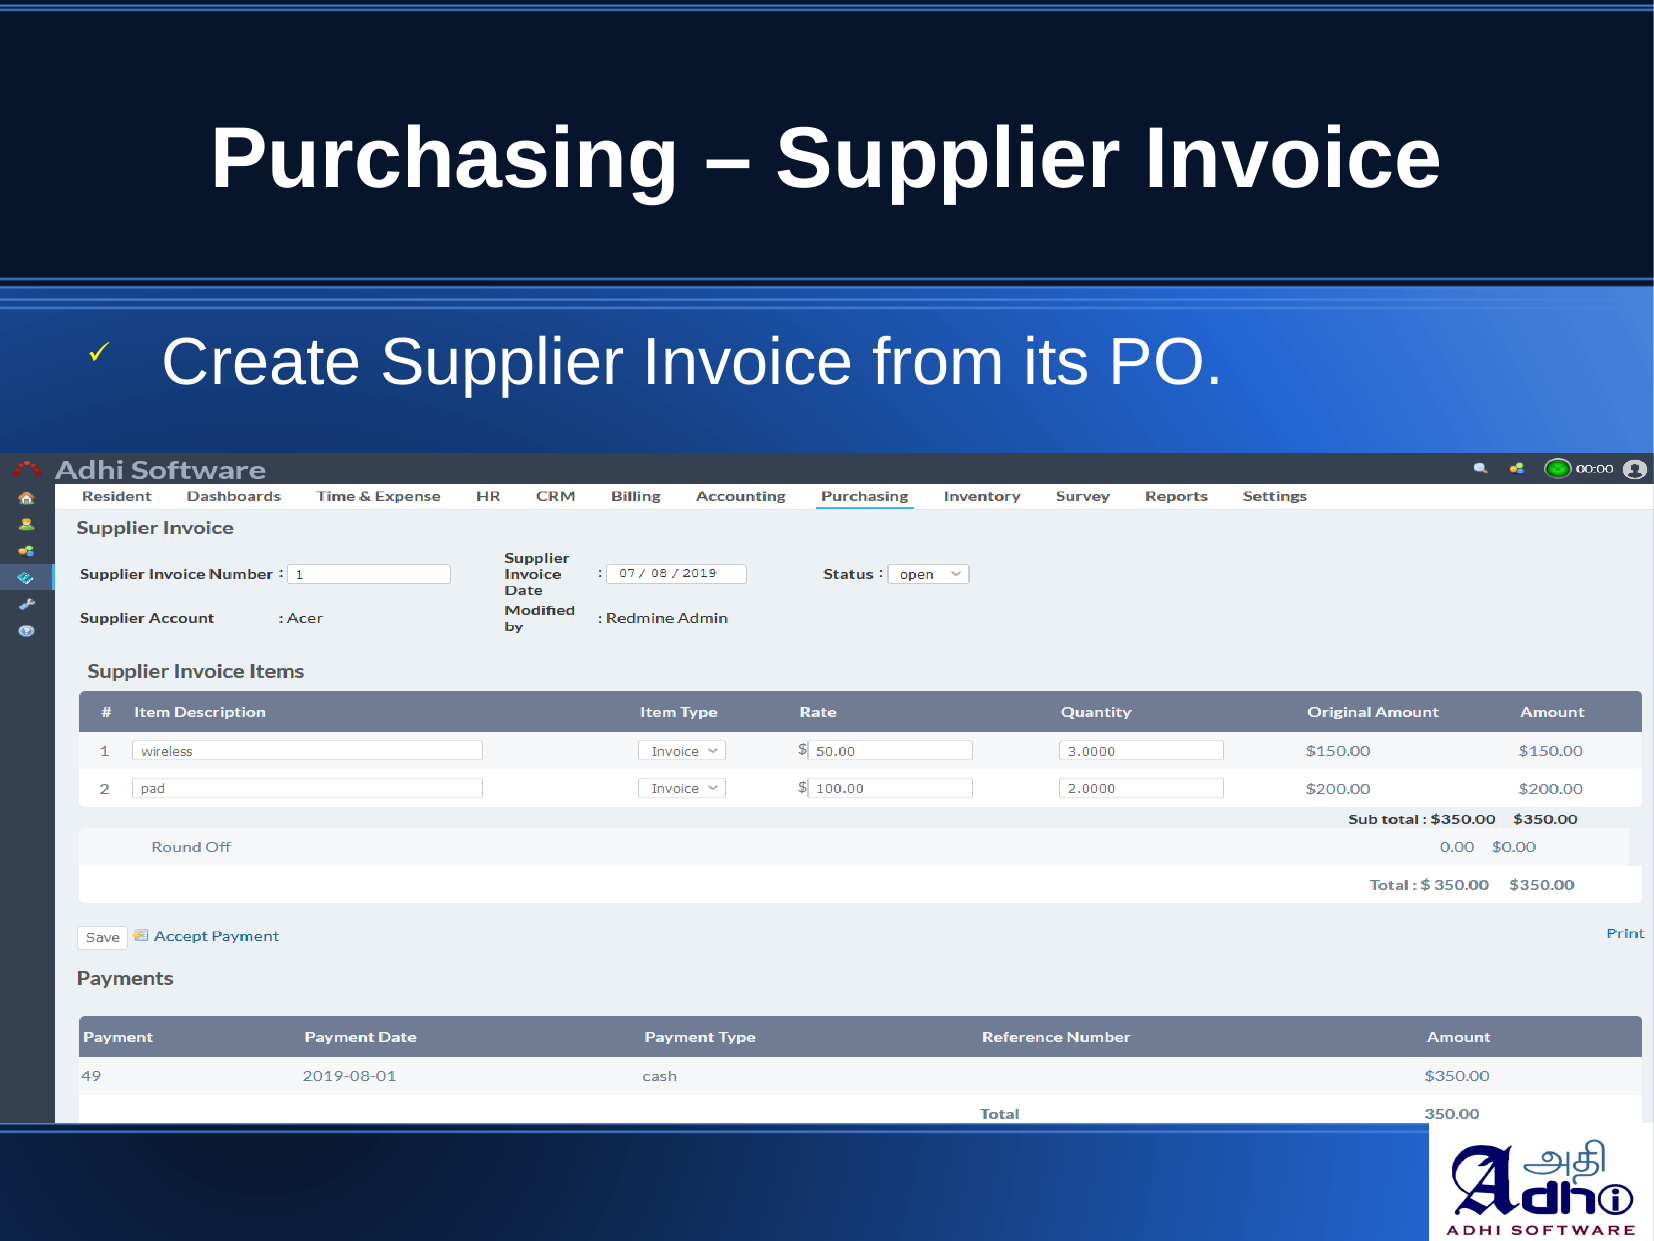

# Purchasing – Supplier Invoice
Create Supplier Invoice from its PO.